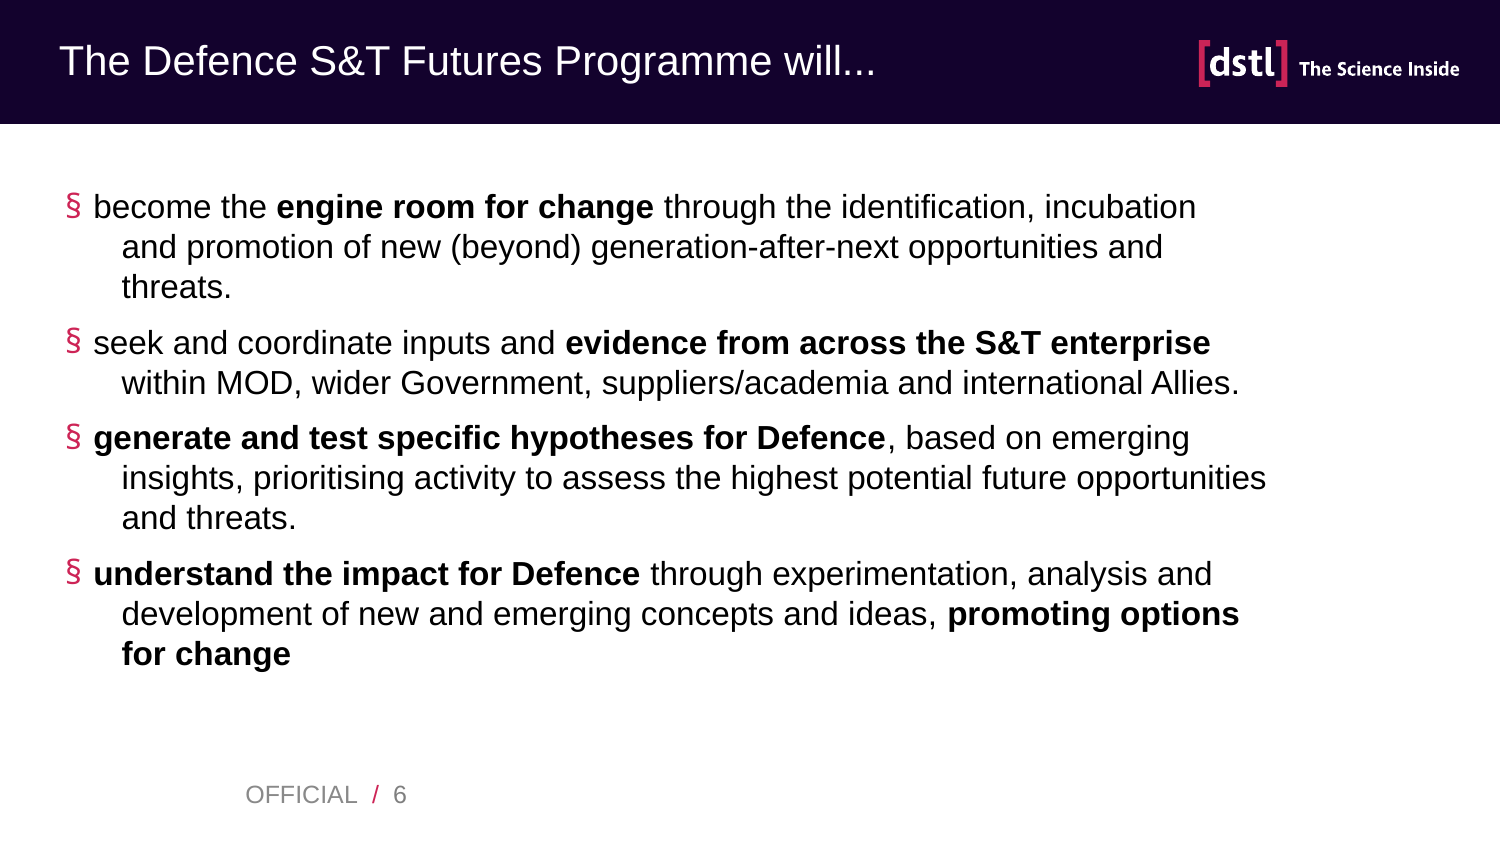

The Defence S&T Futures Programme will...
become the engine room for change through the identification, incubation
and promotion of new (beyond) generation-after-next opportunities and threats.
seek and coordinate inputs and evidence from across the S&T enterprise within MOD, wider Government, suppliers/academia and international Allies.
generate and test specific hypotheses for Defence, based on emerging insights, prioritising activity to assess the highest potential future opportunities and threats.
understand the impact for Defence through experimentation, analysis and development of new and emerging concepts and ideas, promoting options
for change
OFFICIAL /